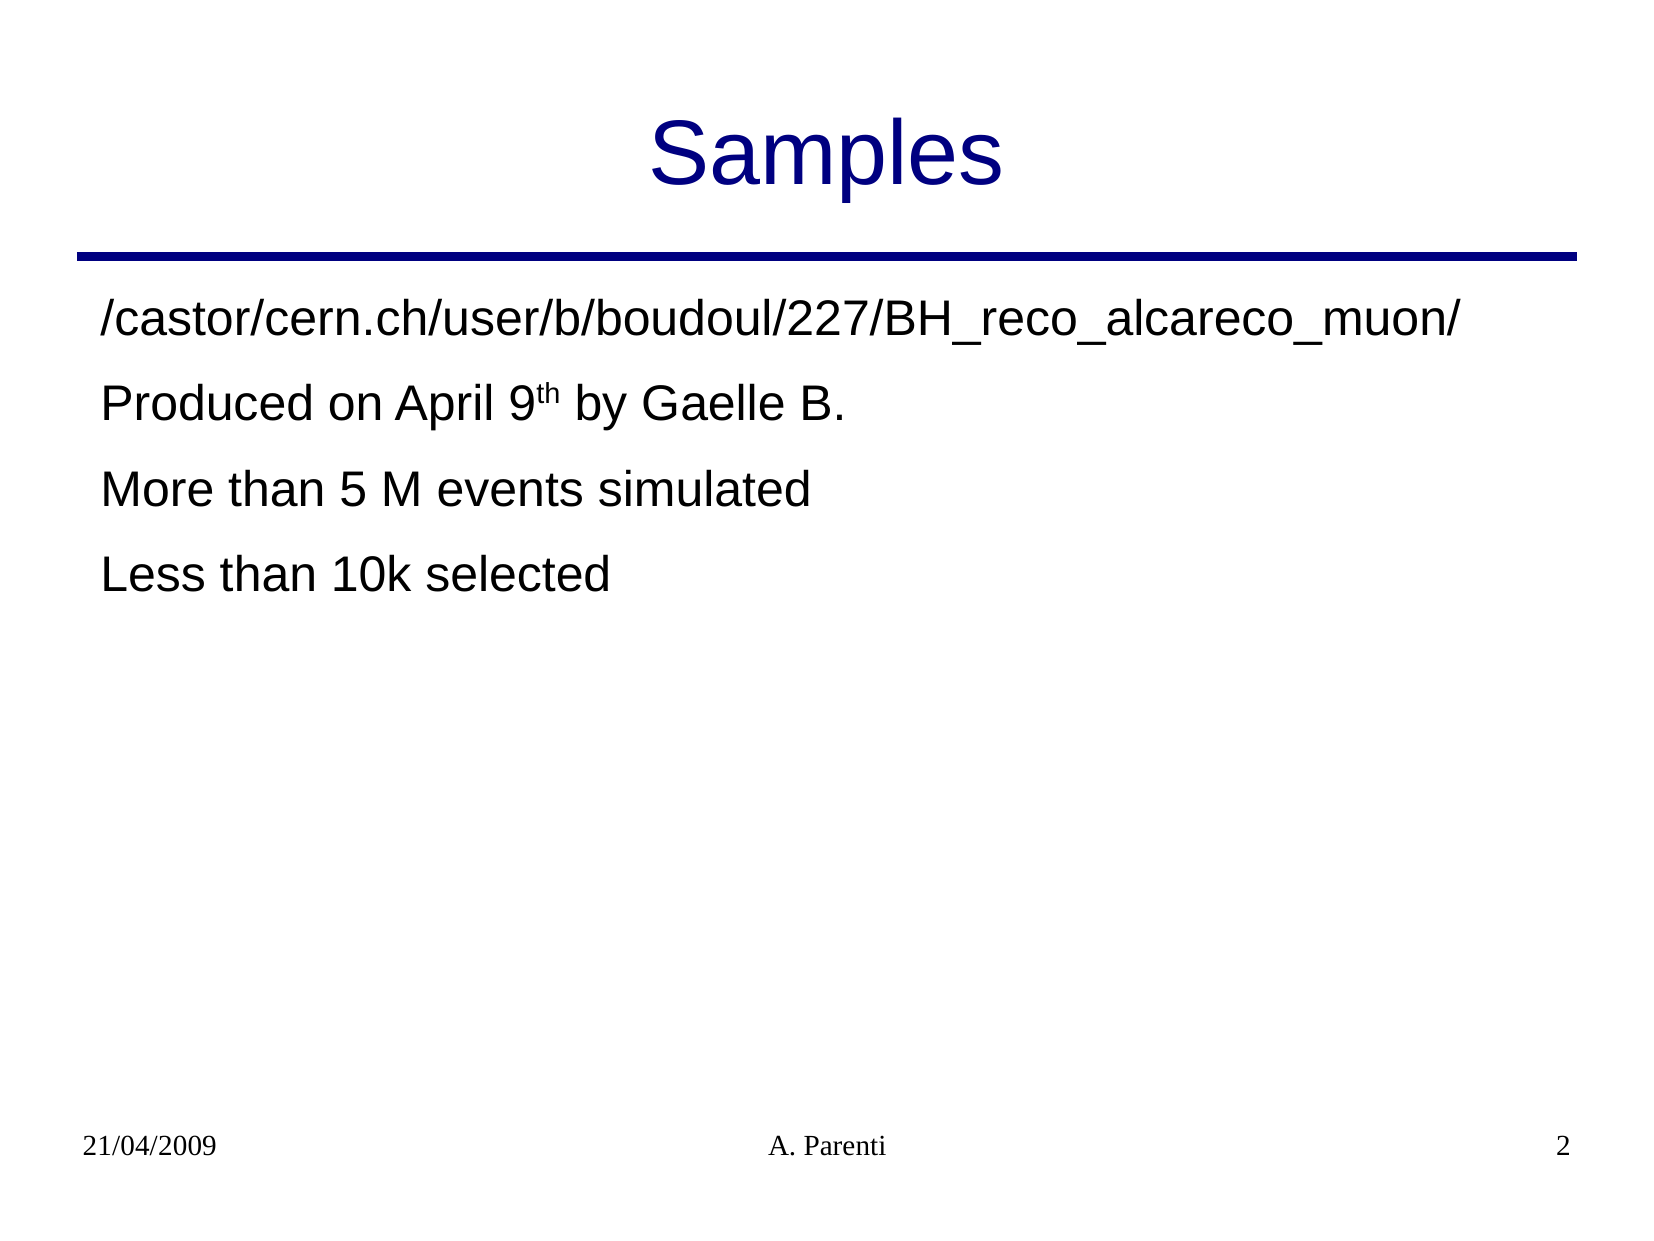

# Samples
/castor/cern.ch/user/b/boudoul/227/BH_reco_alcareco_muon/
Produced on April 9th by Gaelle B.
More than 5 M events simulated
Less than 10k selected
2